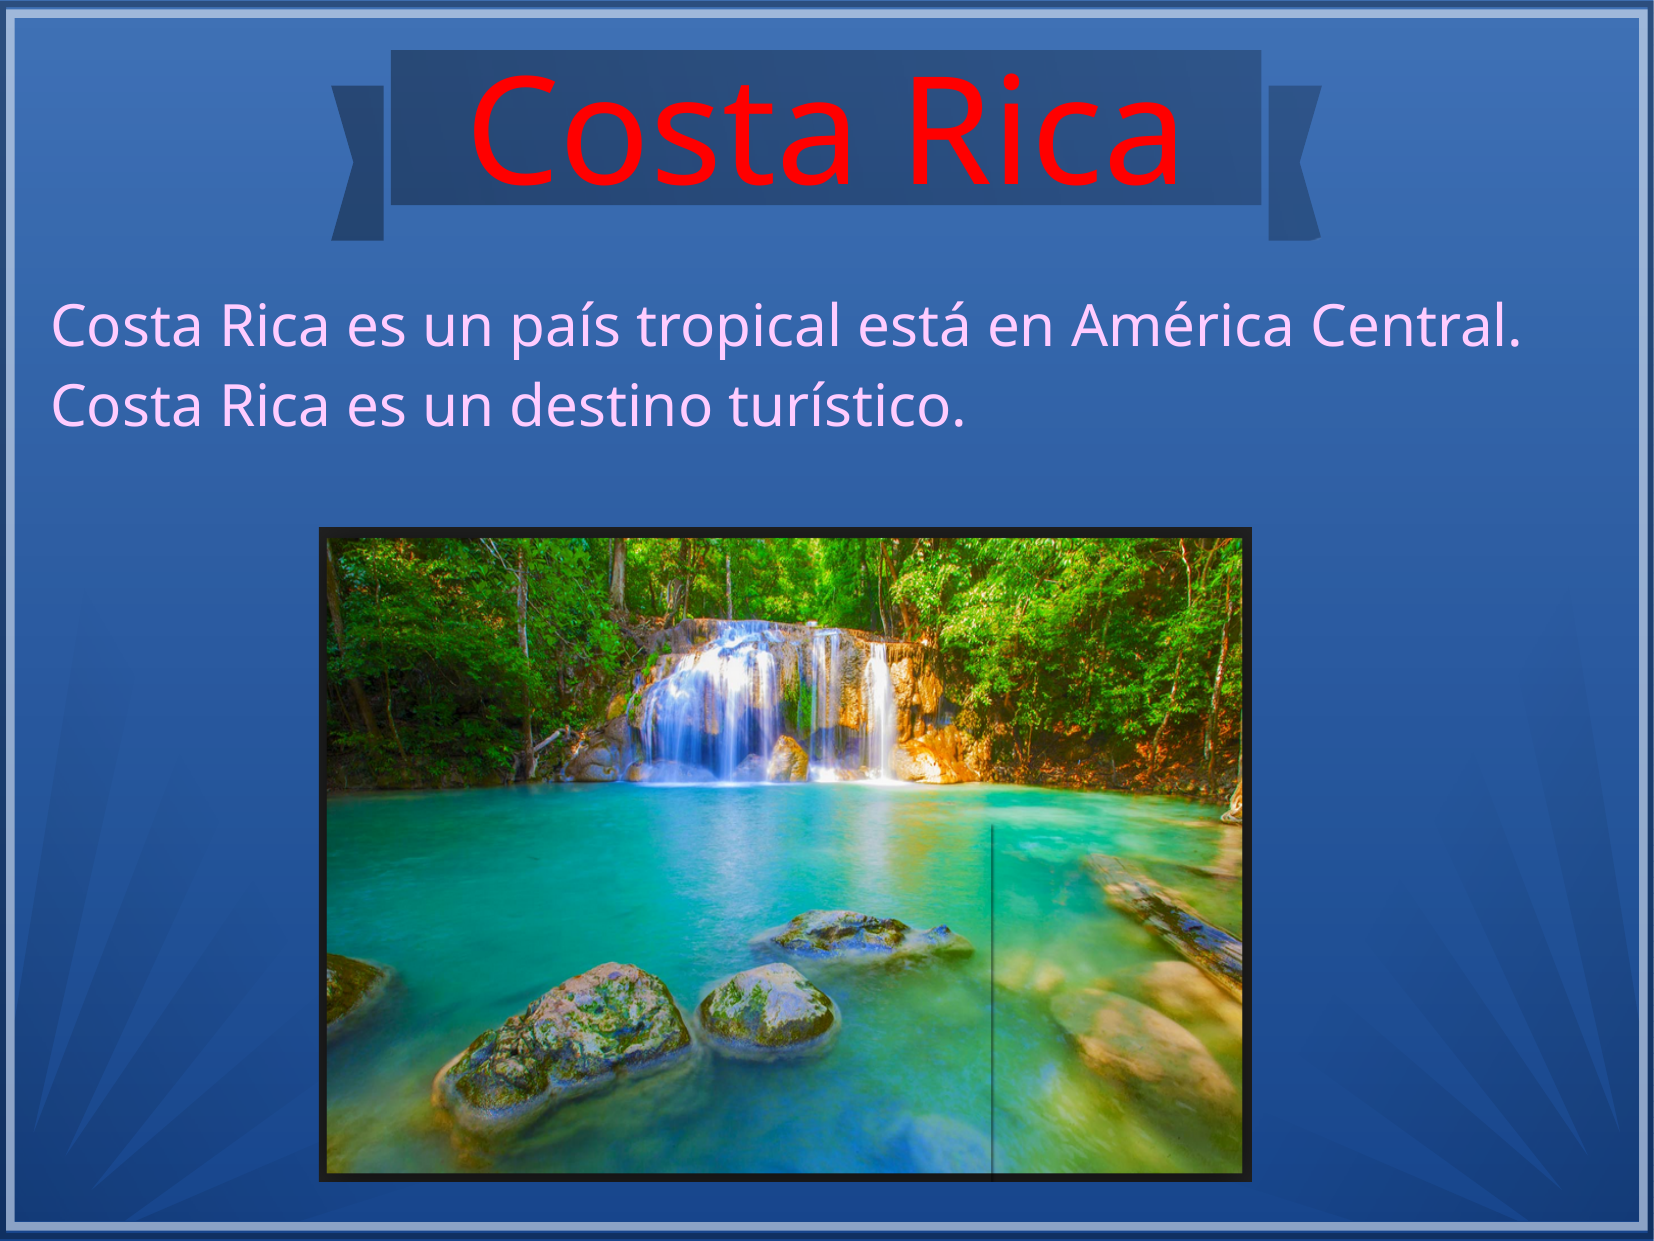

# Costa Rica
Costa Rica es un país tropical está en América Central.
Costa Rica es un destino turístico.